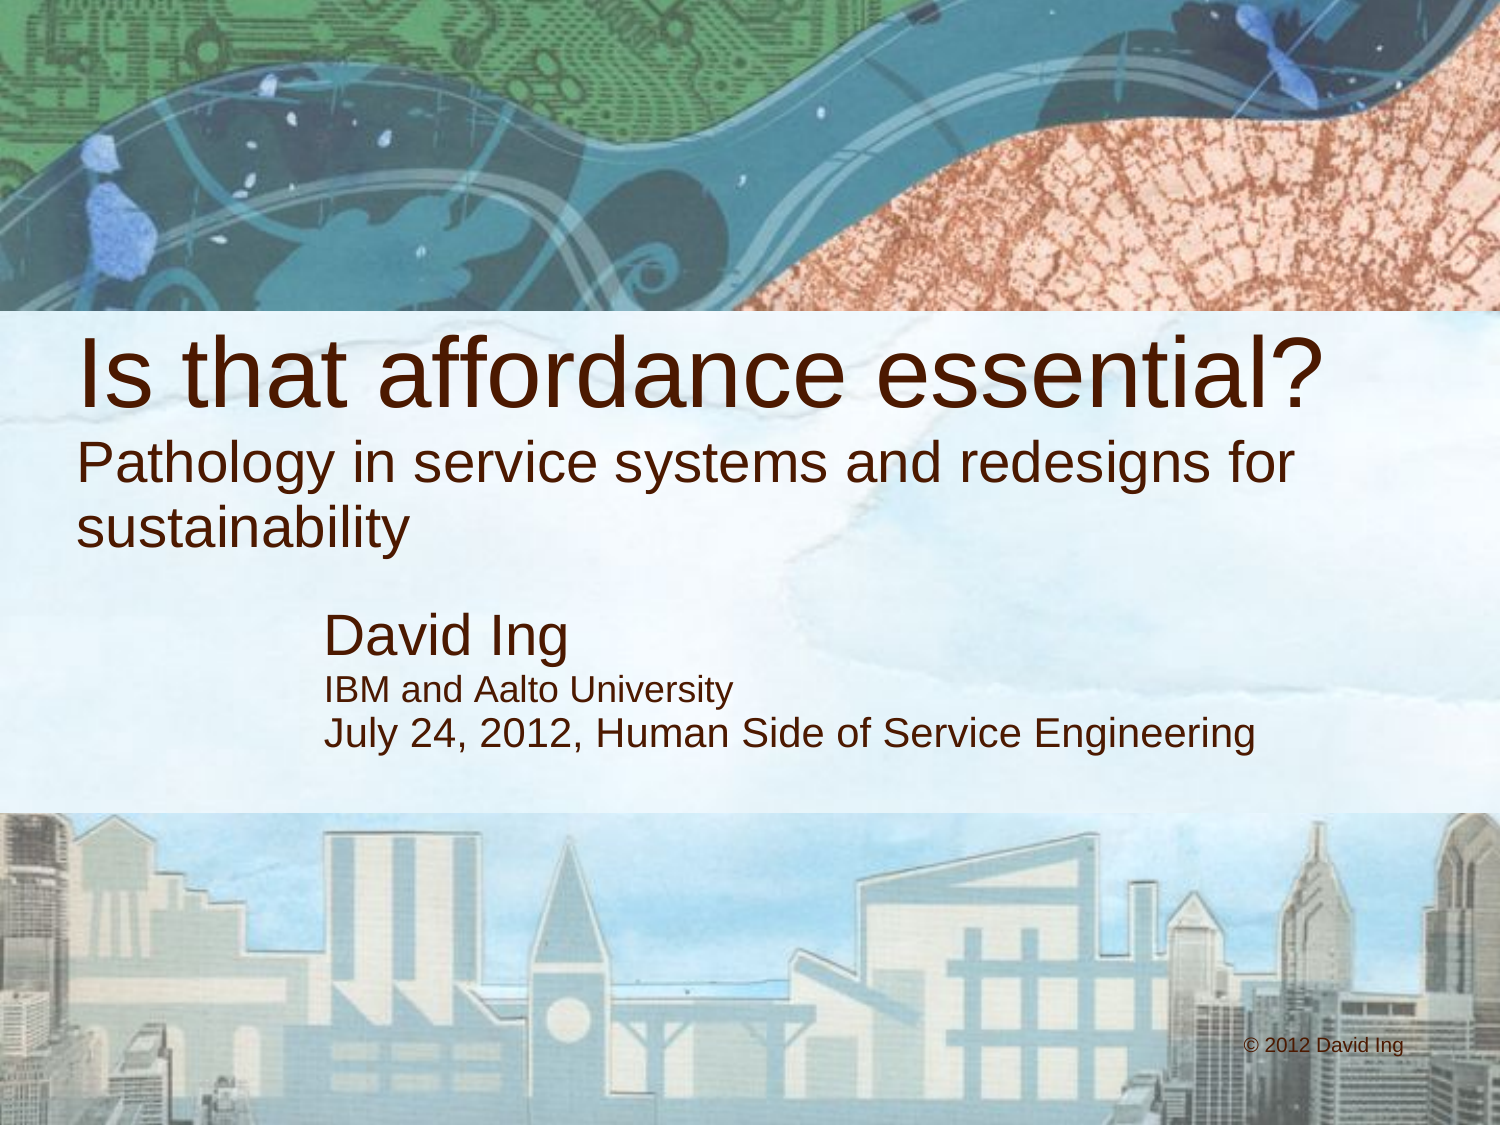

# Is that affordance essential? Pathology in service systems and redesigns for sustainability
David Ing
IBM and Aalto University
July 24, 2012, Human Side of Service Engineering
1
Is that affordance essential?
July 23, 2012